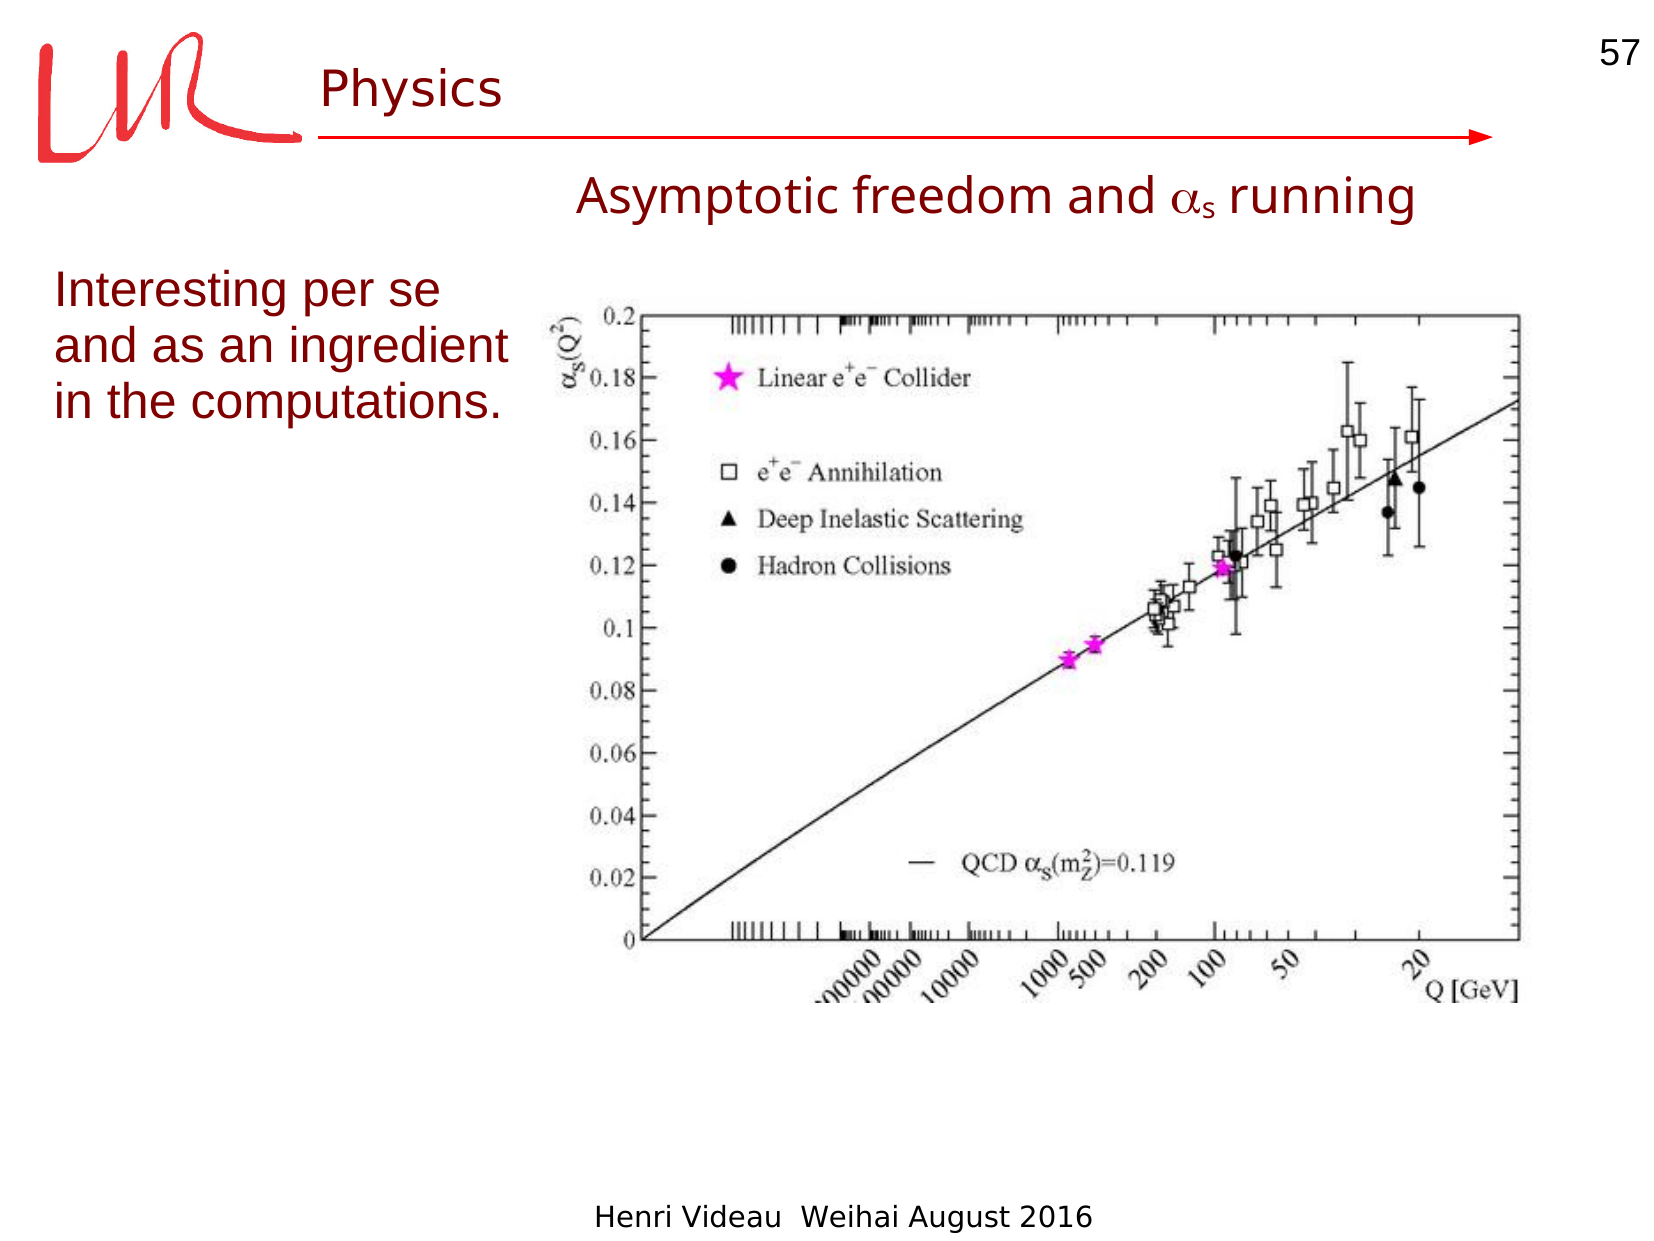

Asymptotic freedom and s running
Interesting per se
and as an ingredient
in the computations.